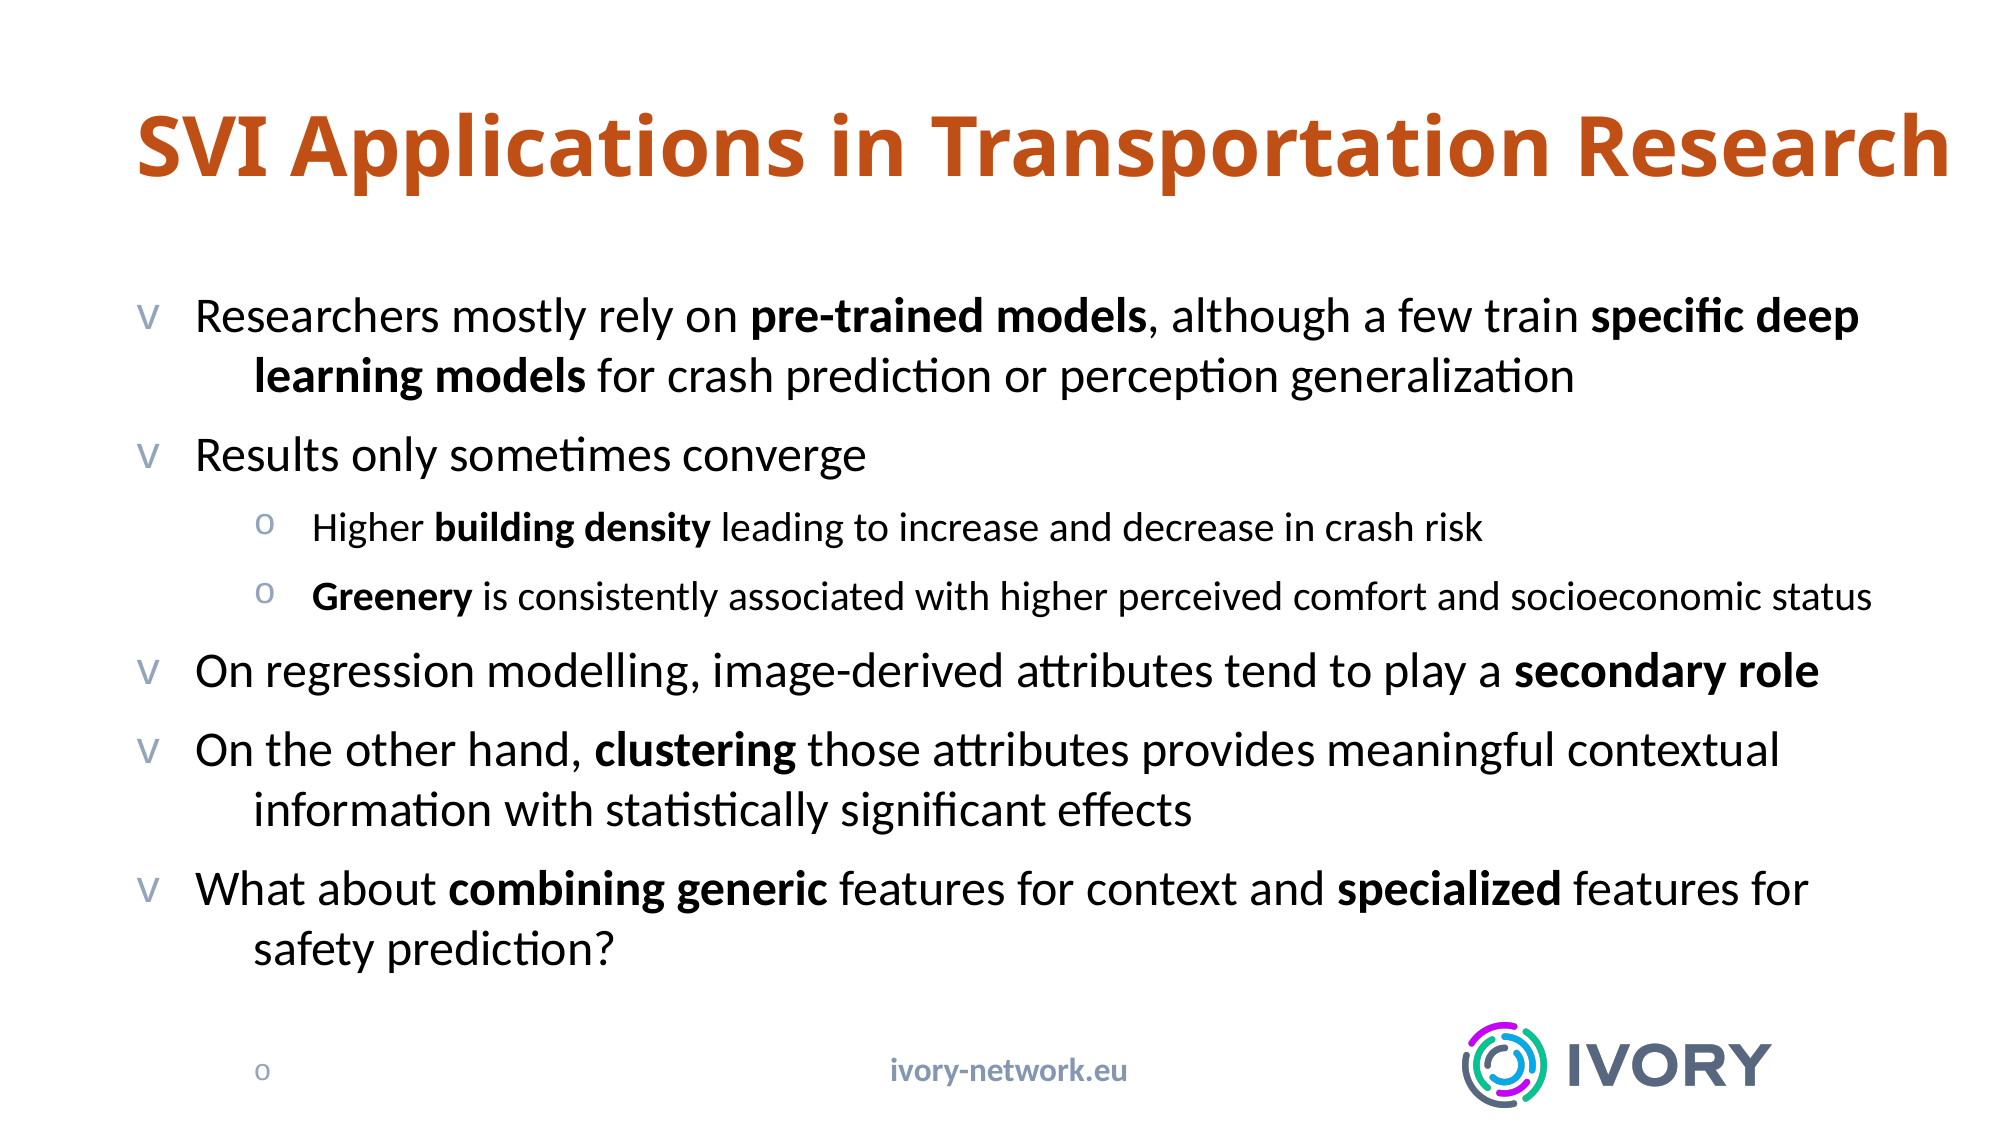

SVI Applications in Transportation Research
# Researchers mostly rely on pre-trained models, although a few train specific deep learning models for crash prediction or perception generalization
Results only sometimes converge
Higher building density leading to increase and decrease in crash risk
Greenery is consistently associated with higher perceived comfort and socioeconomic status
On regression modelling, image-derived attributes tend to play a secondary role
On the other hand, clustering those attributes provides meaningful contextual information with statistically significant effects
What about combining generic features for context and specialized features for safety prediction?
ivory-network.eu